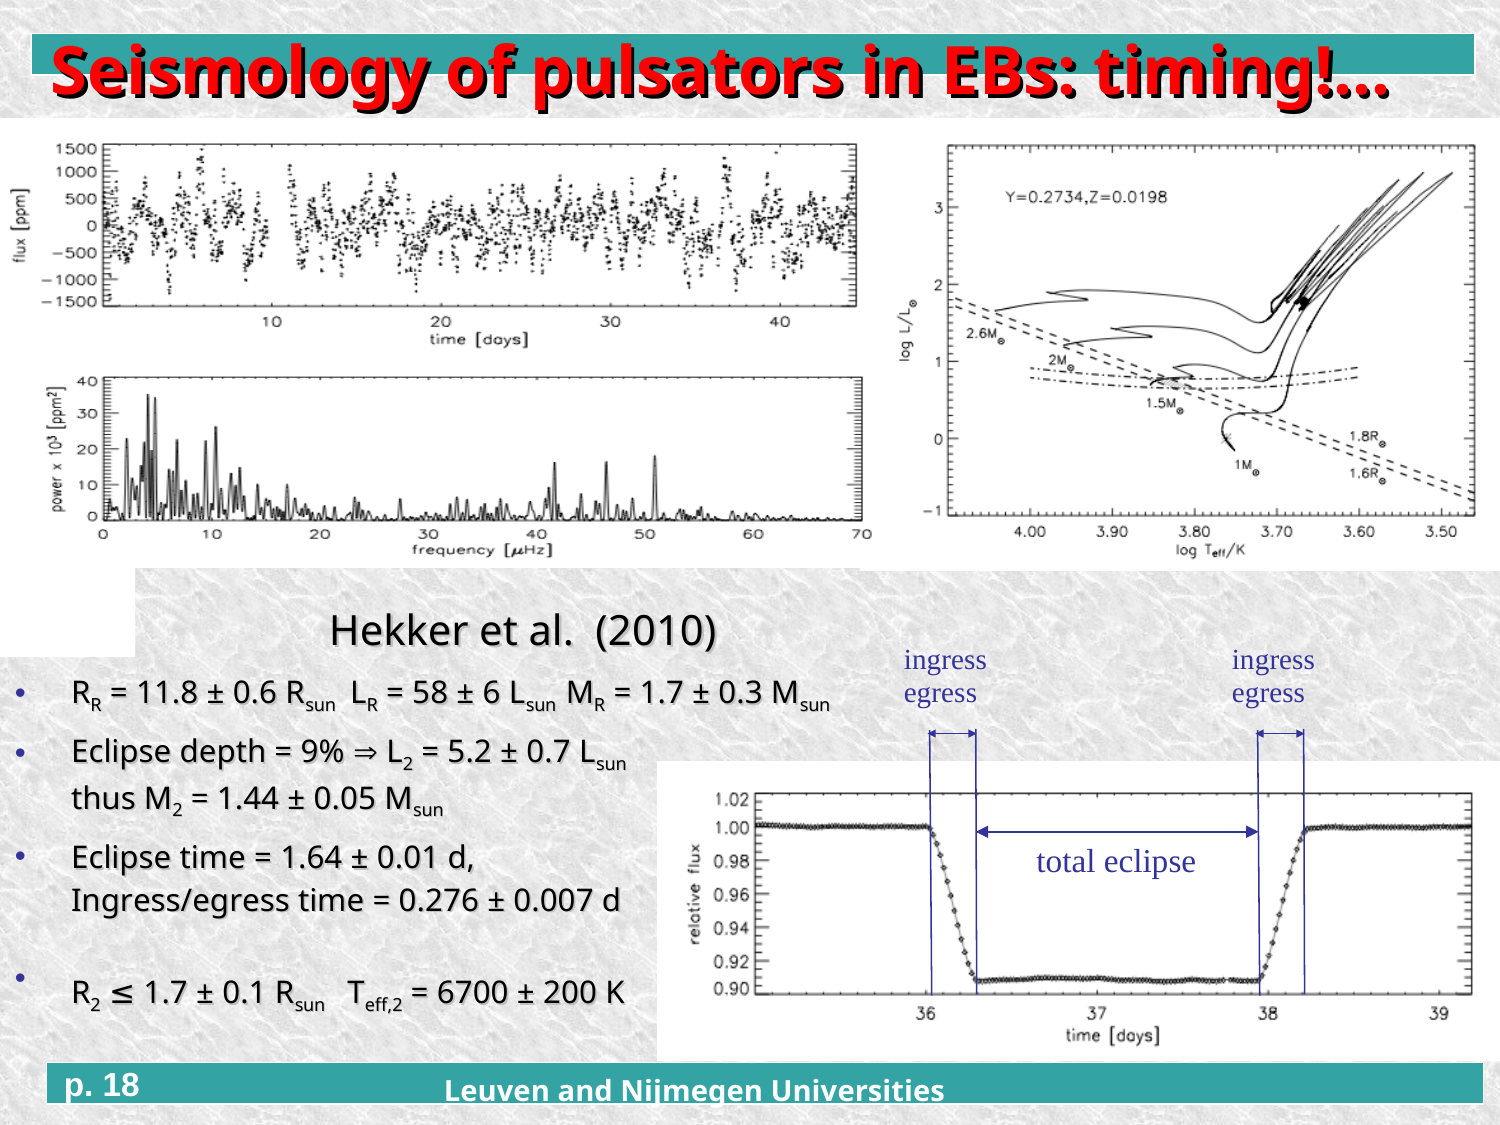

# Seismology of pulsators in EBs: timing!...
Transit signal
 Hekker et al. (2010)
RR = 11.8 ± 0.6 Rsun LR = 58 ± 6 Lsun MR = 1.7 ± 0.3 Msun
Eclipse depth = 9%  L2 = 5.2 ± 0.7 Lsun
thus M2 = 1.44 ± 0.05 Msun
Eclipse time = 1.64 ± 0.01 d,
Ingress/egress time = 0.276 ± 0.007 d
R2 ≤ 1.7 ± 0.1 Rsun Teff,2 = 6700 ± 200 K
ingress egress
ingress egress
total eclipse